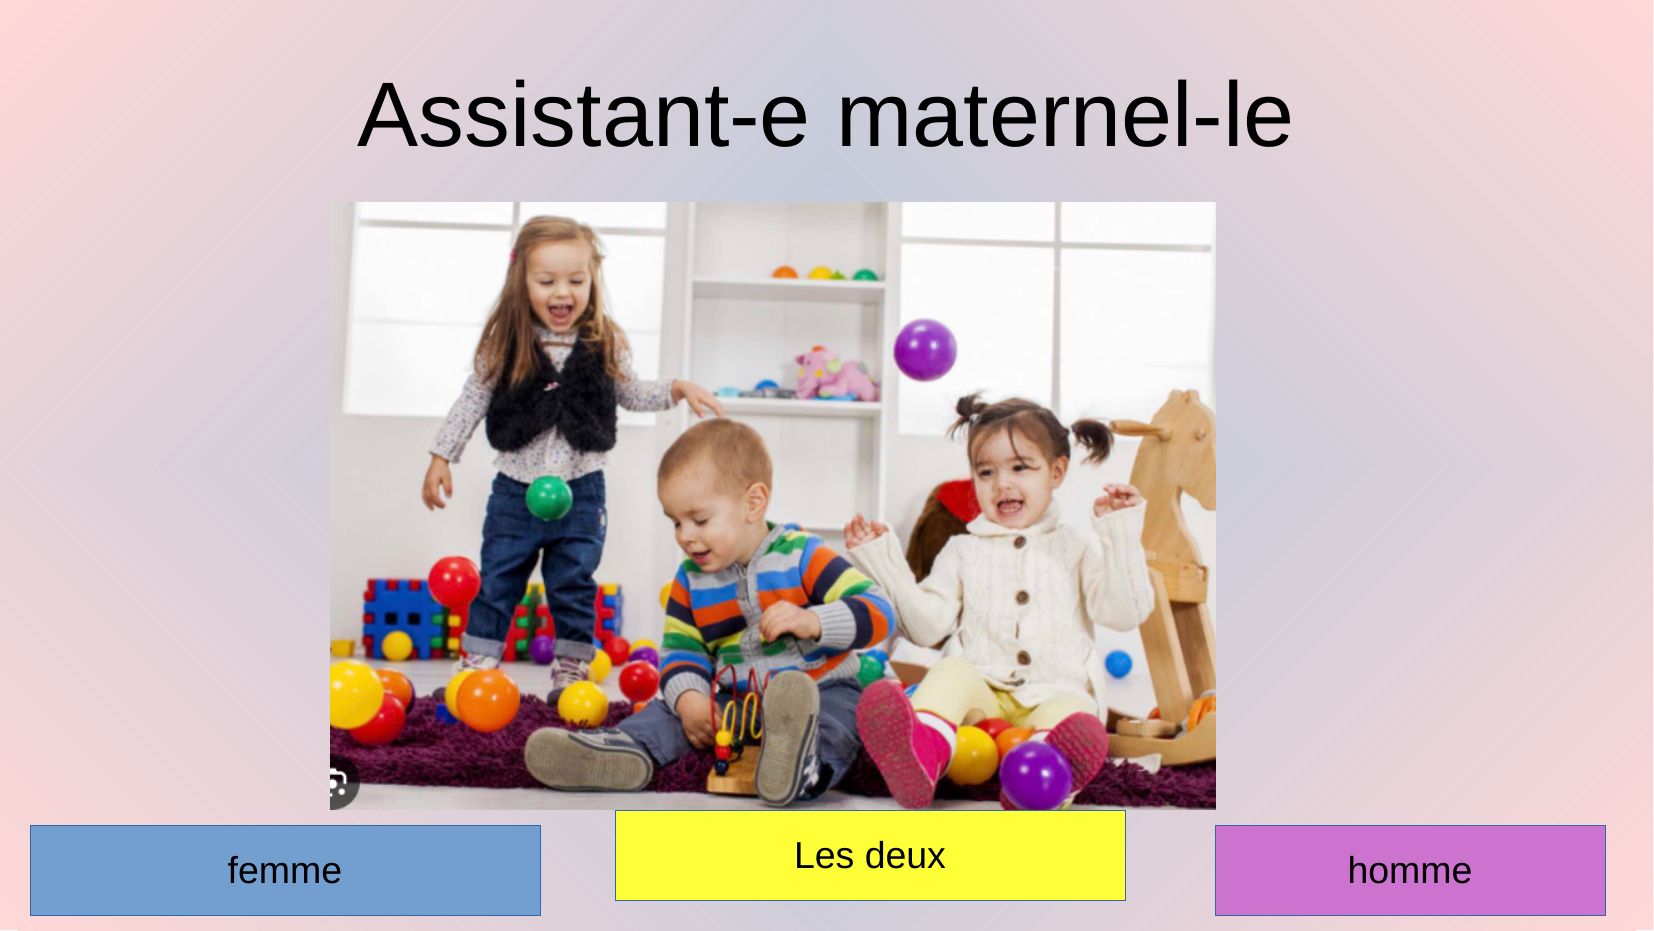

# Assistant-e maternel-le
Les deux
femme
homme
homme
homme
homme